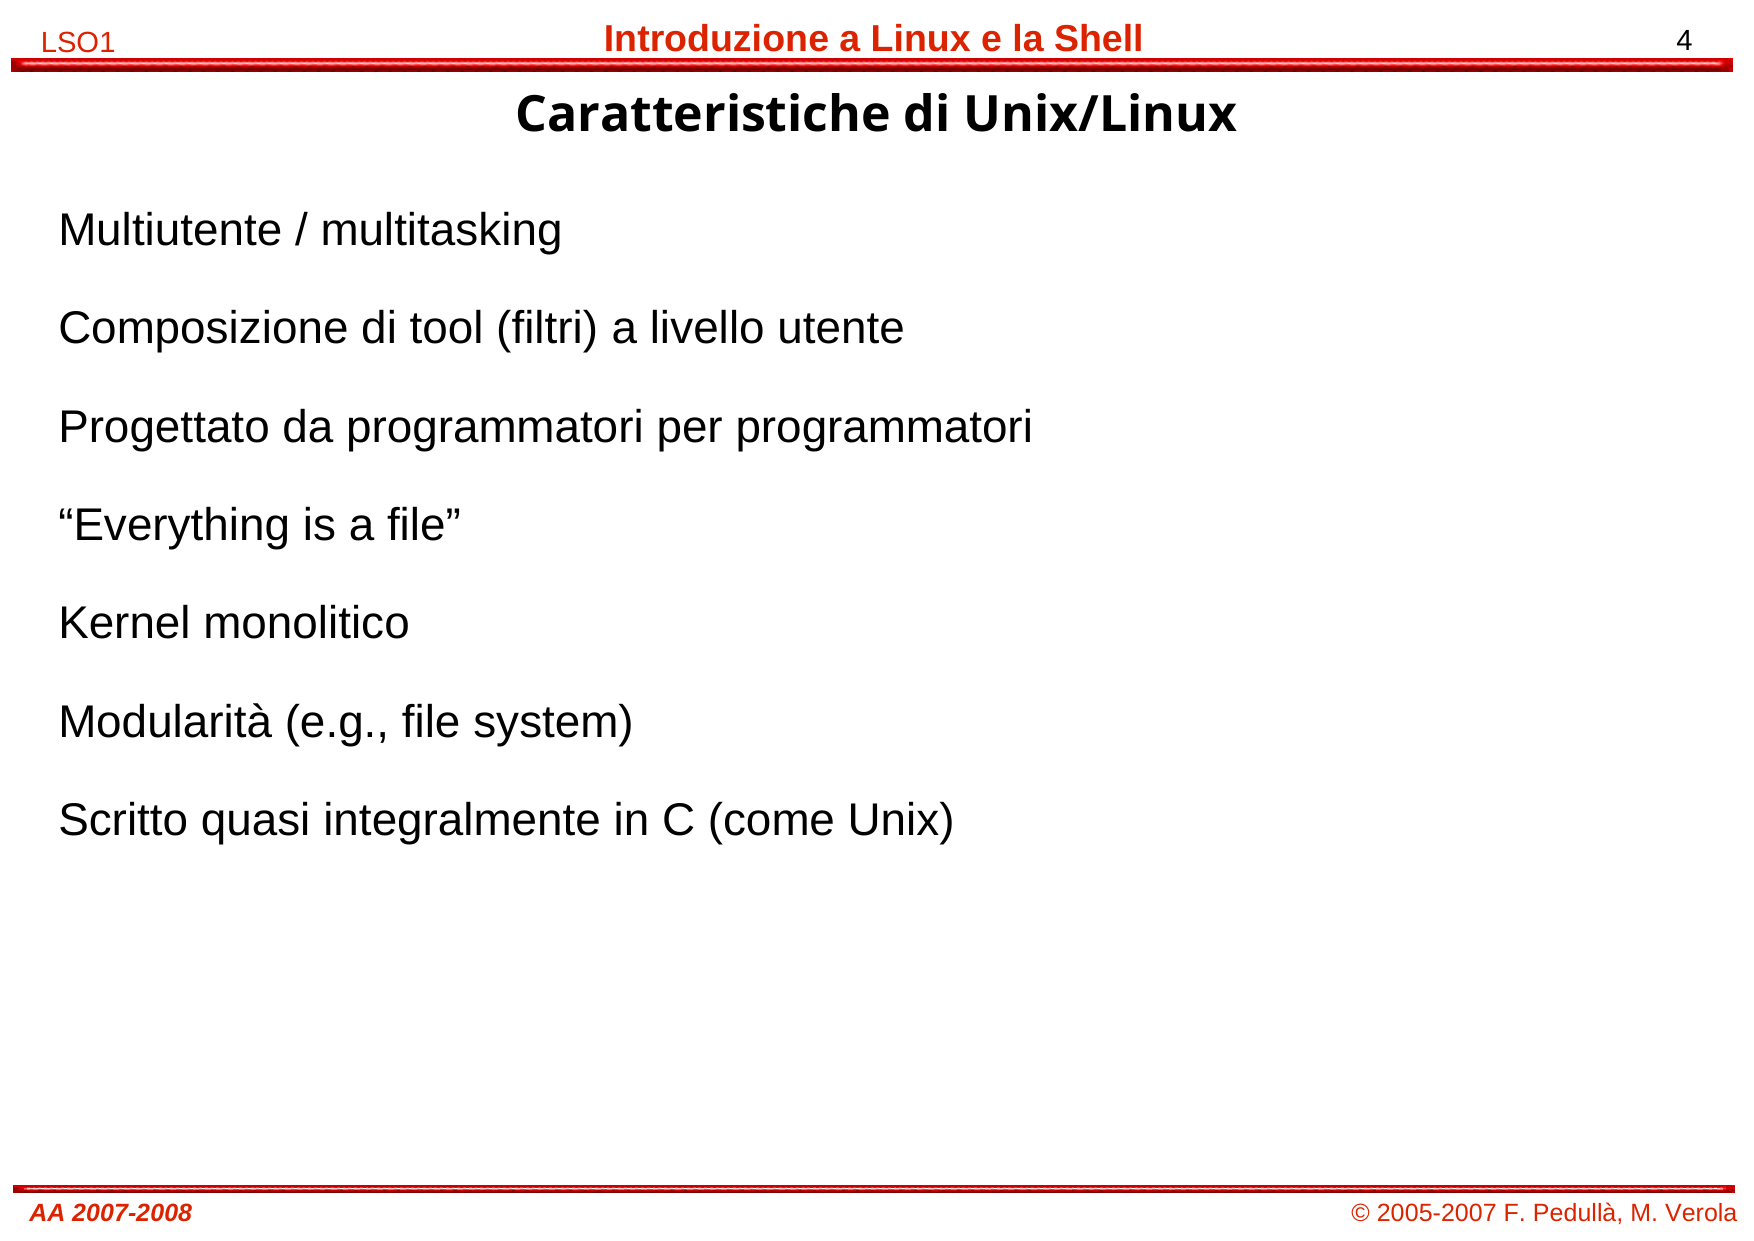

# Caratteristiche di Unix/Linux
Multiutente / multitasking
Composizione di tool (filtri) a livello utente
Progettato da programmatori per programmatori
“Everything is a file”
Kernel monolitico
Modularità (e.g., file system)
Scritto quasi integralmente in C (come Unix)